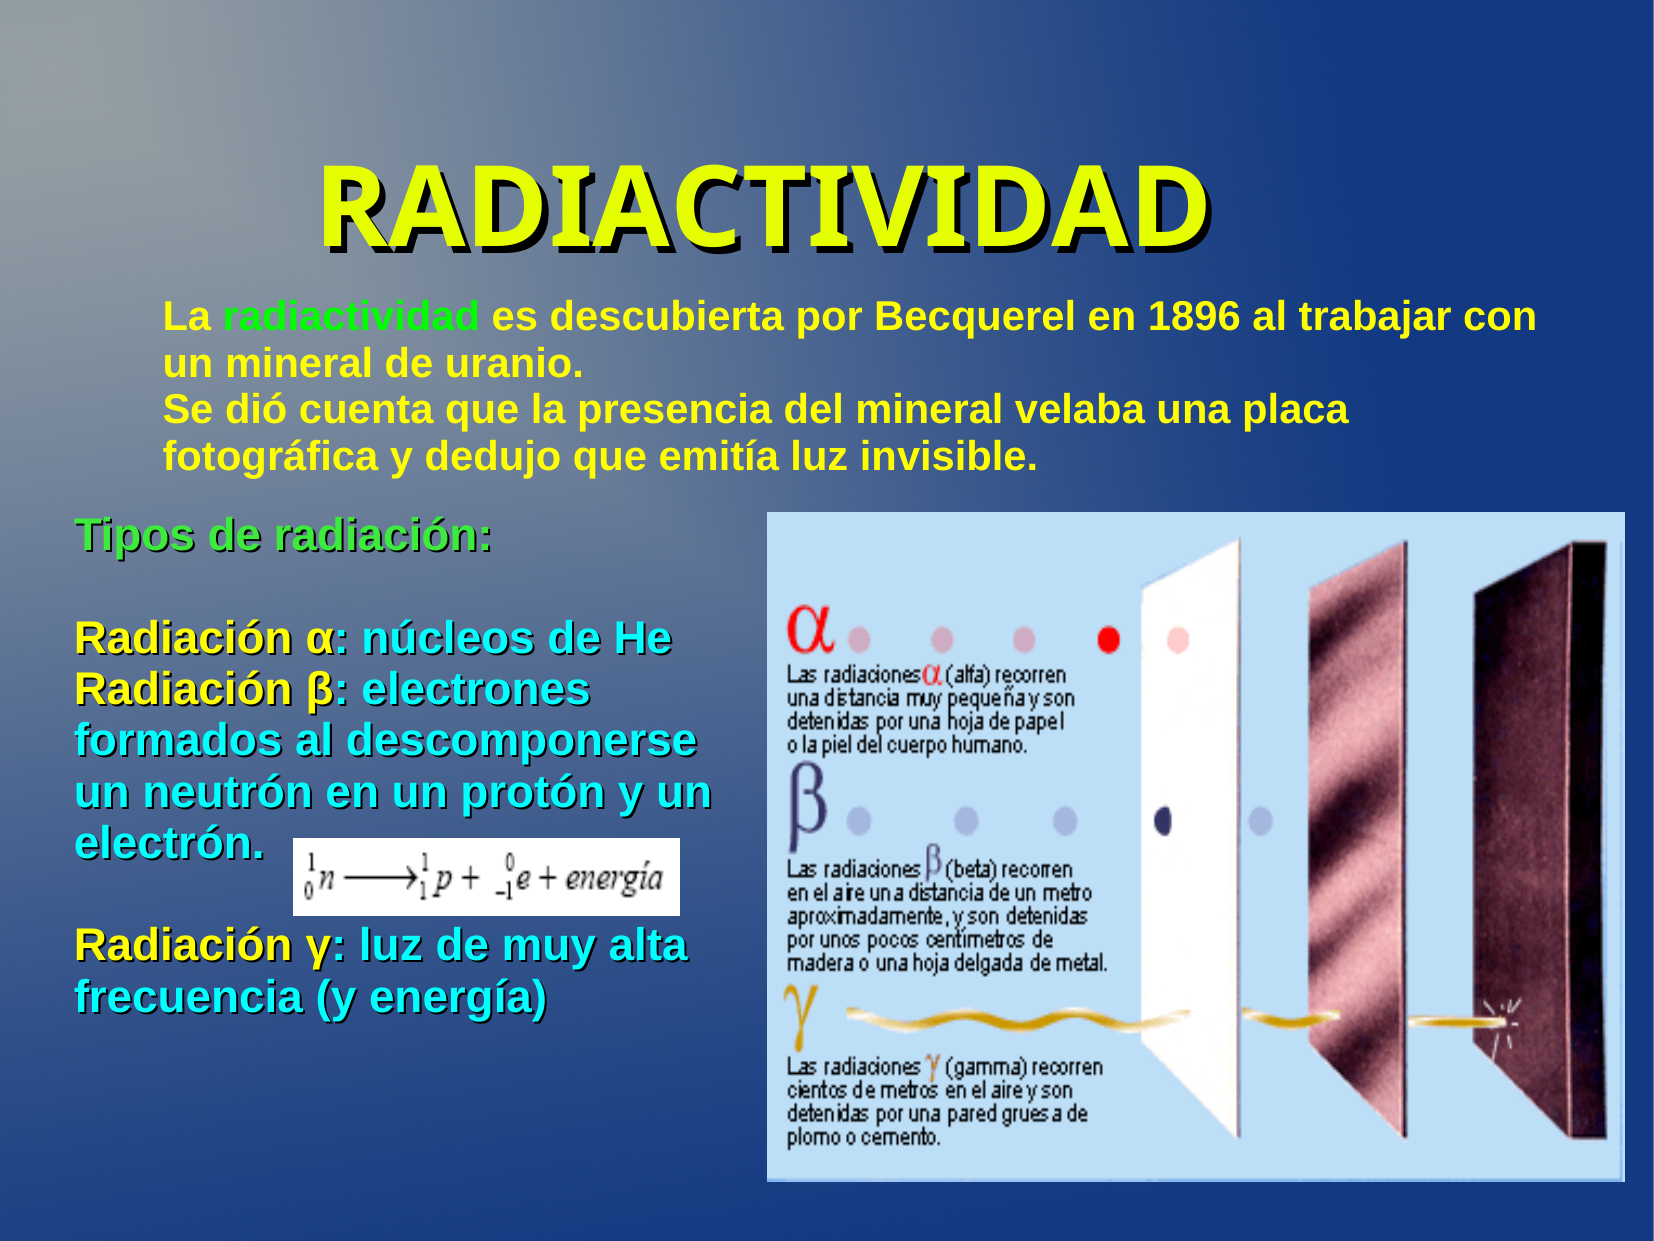

# RADIACTIVIDAD
La radiactividad es descubierta por Becquerel en 1896 al trabajar con un mineral de uranio.
Se dió cuenta que la presencia del mineral velaba una placa fotográfica y dedujo que emitía luz invisible.
Tipos de radiación:
Radiación α: núcleos de He
Radiación β: electrones formados al descomponerse un neutrón en un protón y un electrón.
Radiación γ: luz de muy alta frecuencia (y energía)